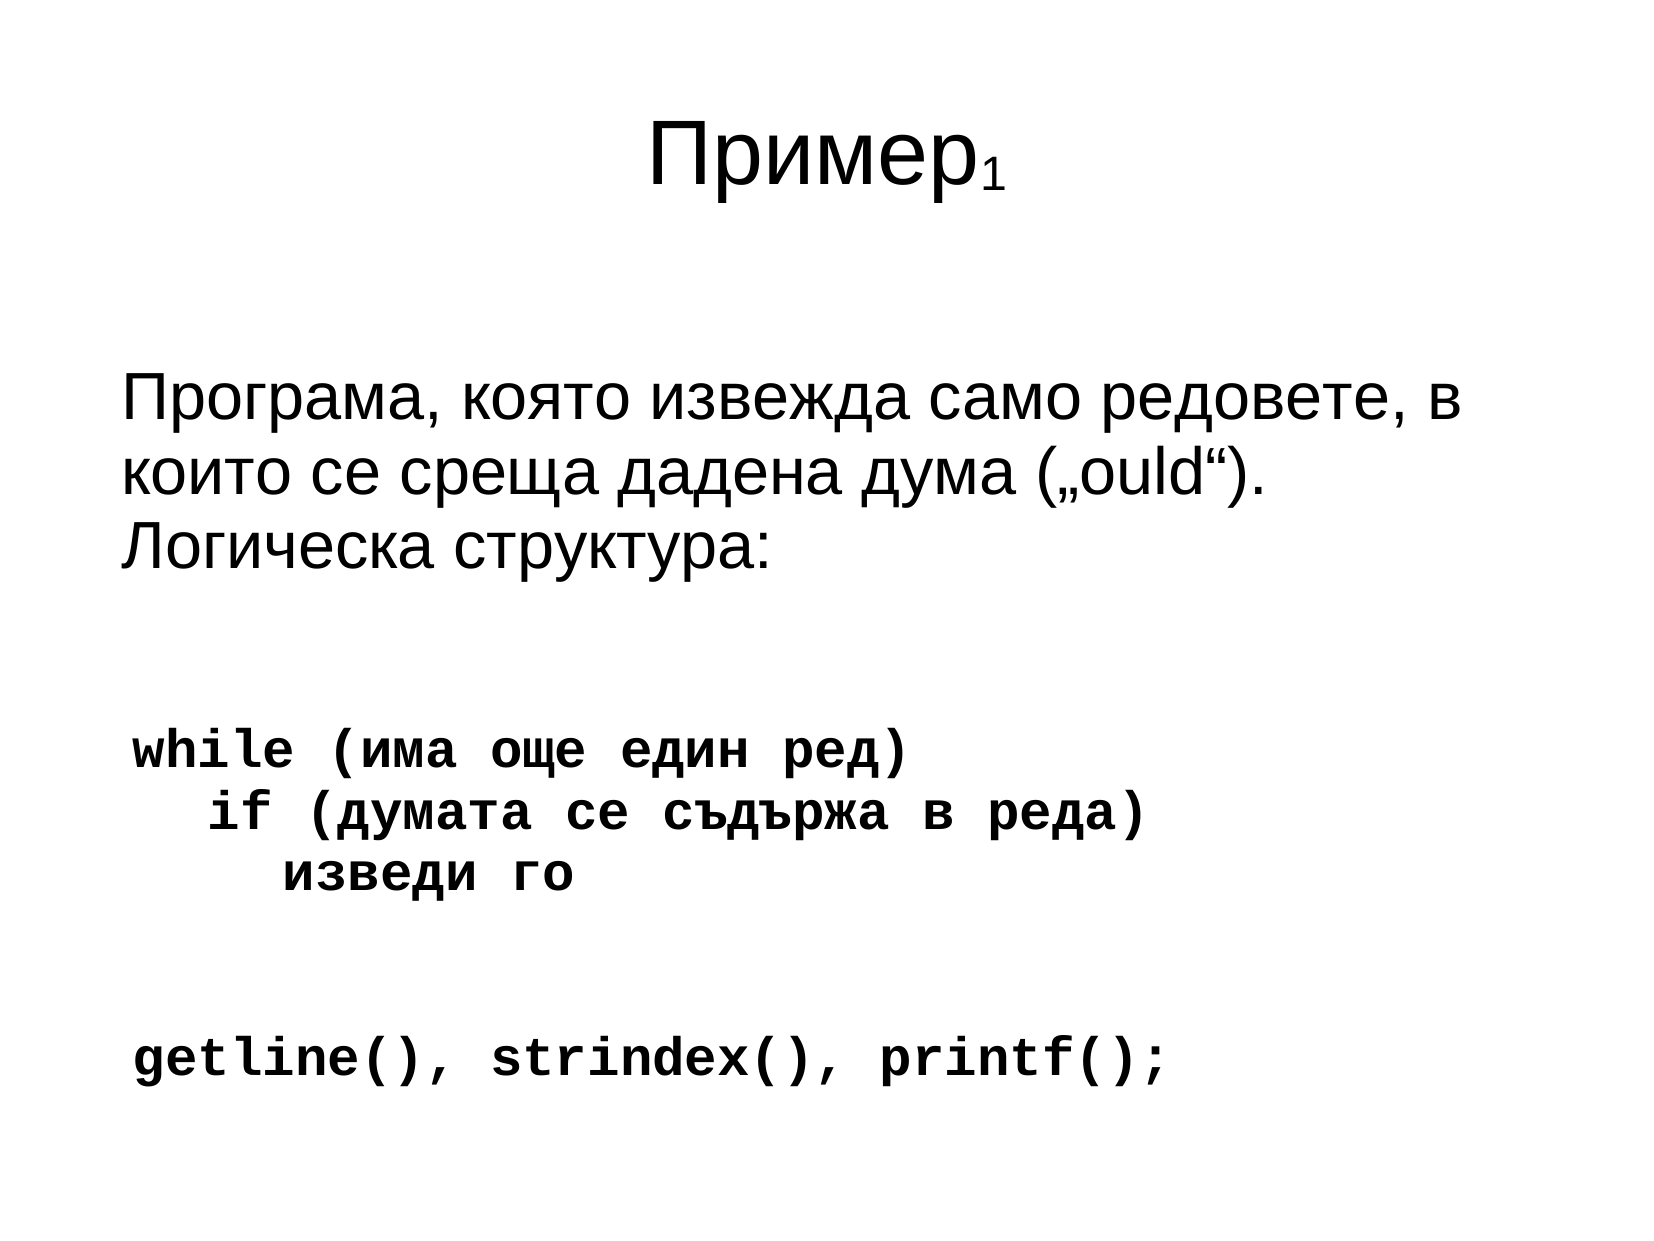

# Пример1
Програма, която извежда само редовете, в които се среща дадена дума („ould“). Логическа структура:
while (има още един ред)
	if (думата се съдържа в реда)
		изведи го
getline(), strindex(), printf();